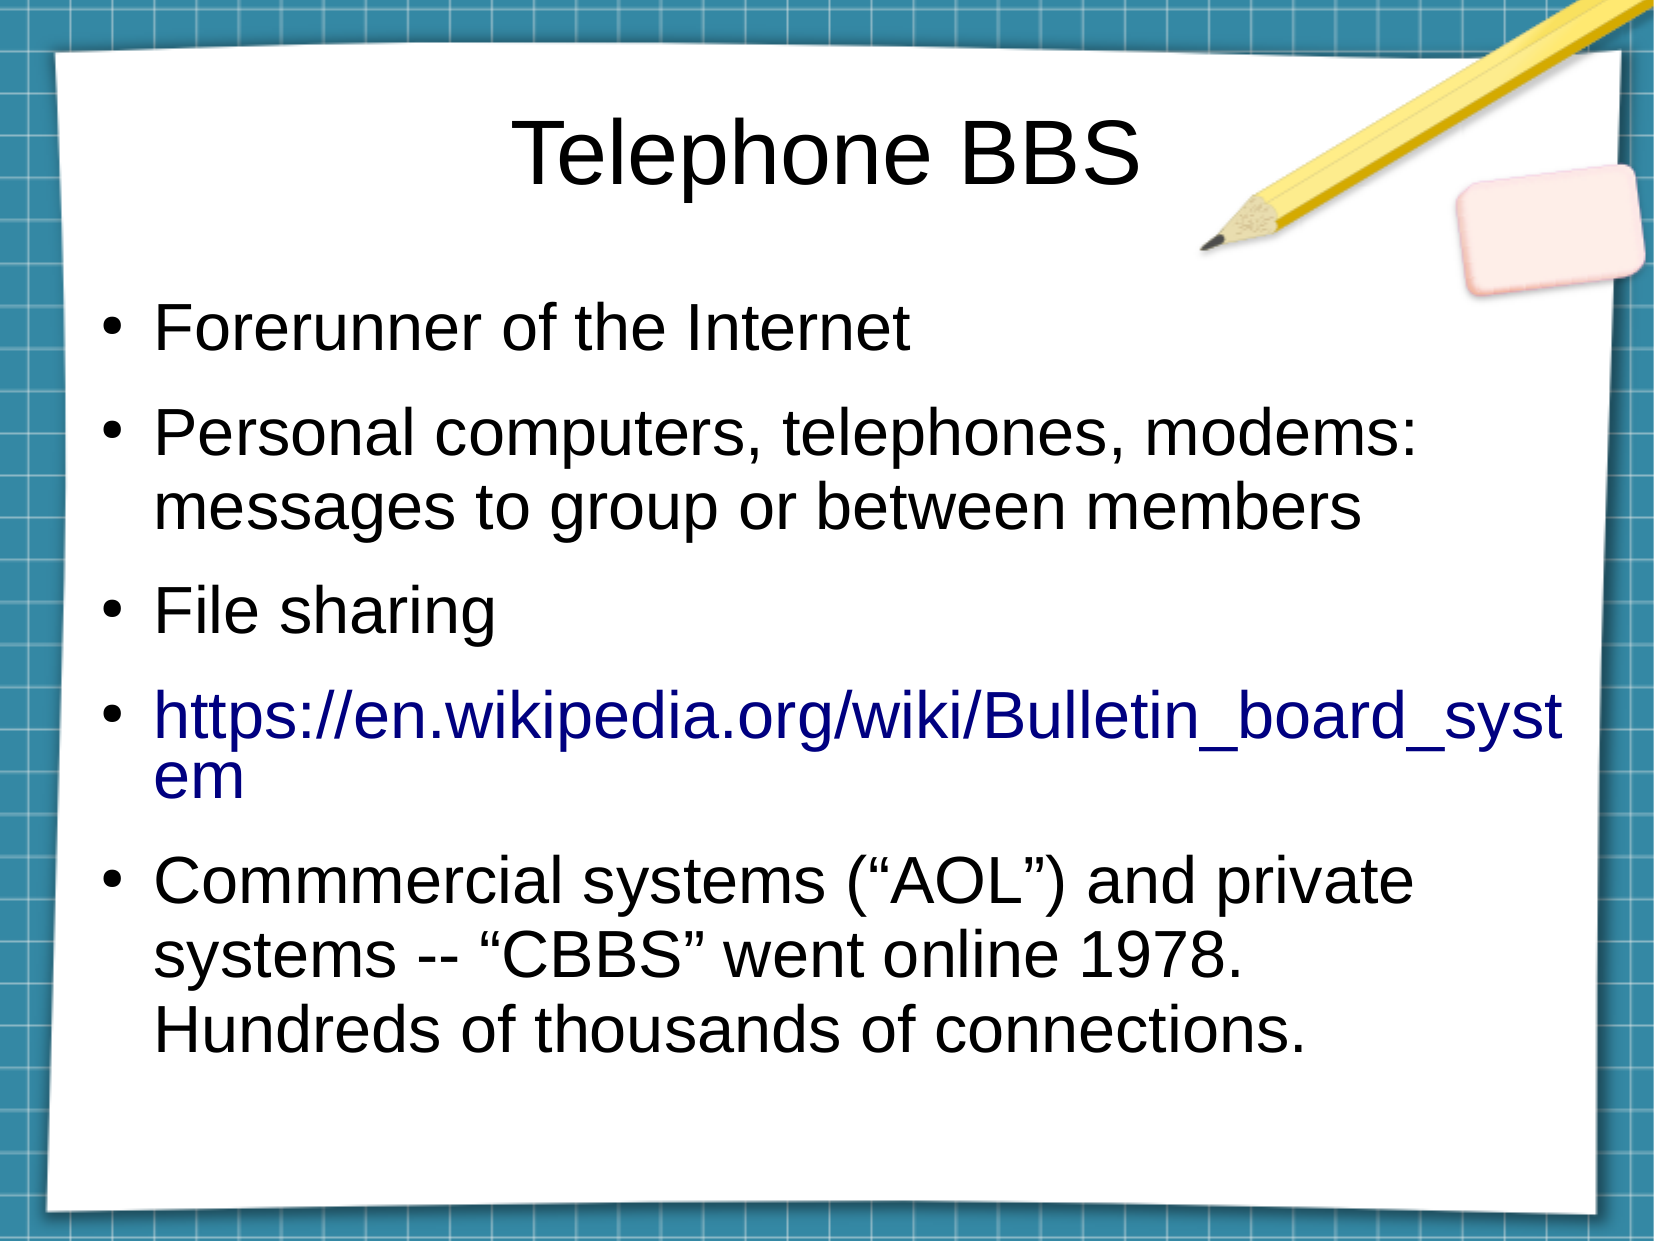

# Telephone BBS
Forerunner of the Internet
Personal computers, telephones, modems: messages to group or between members
File sharing
https://en.wikipedia.org/wiki/Bulletin_board_system
Commmercial systems (“AOL”) and private systems -- “CBBS” went online 1978. Hundreds of thousands of connections.